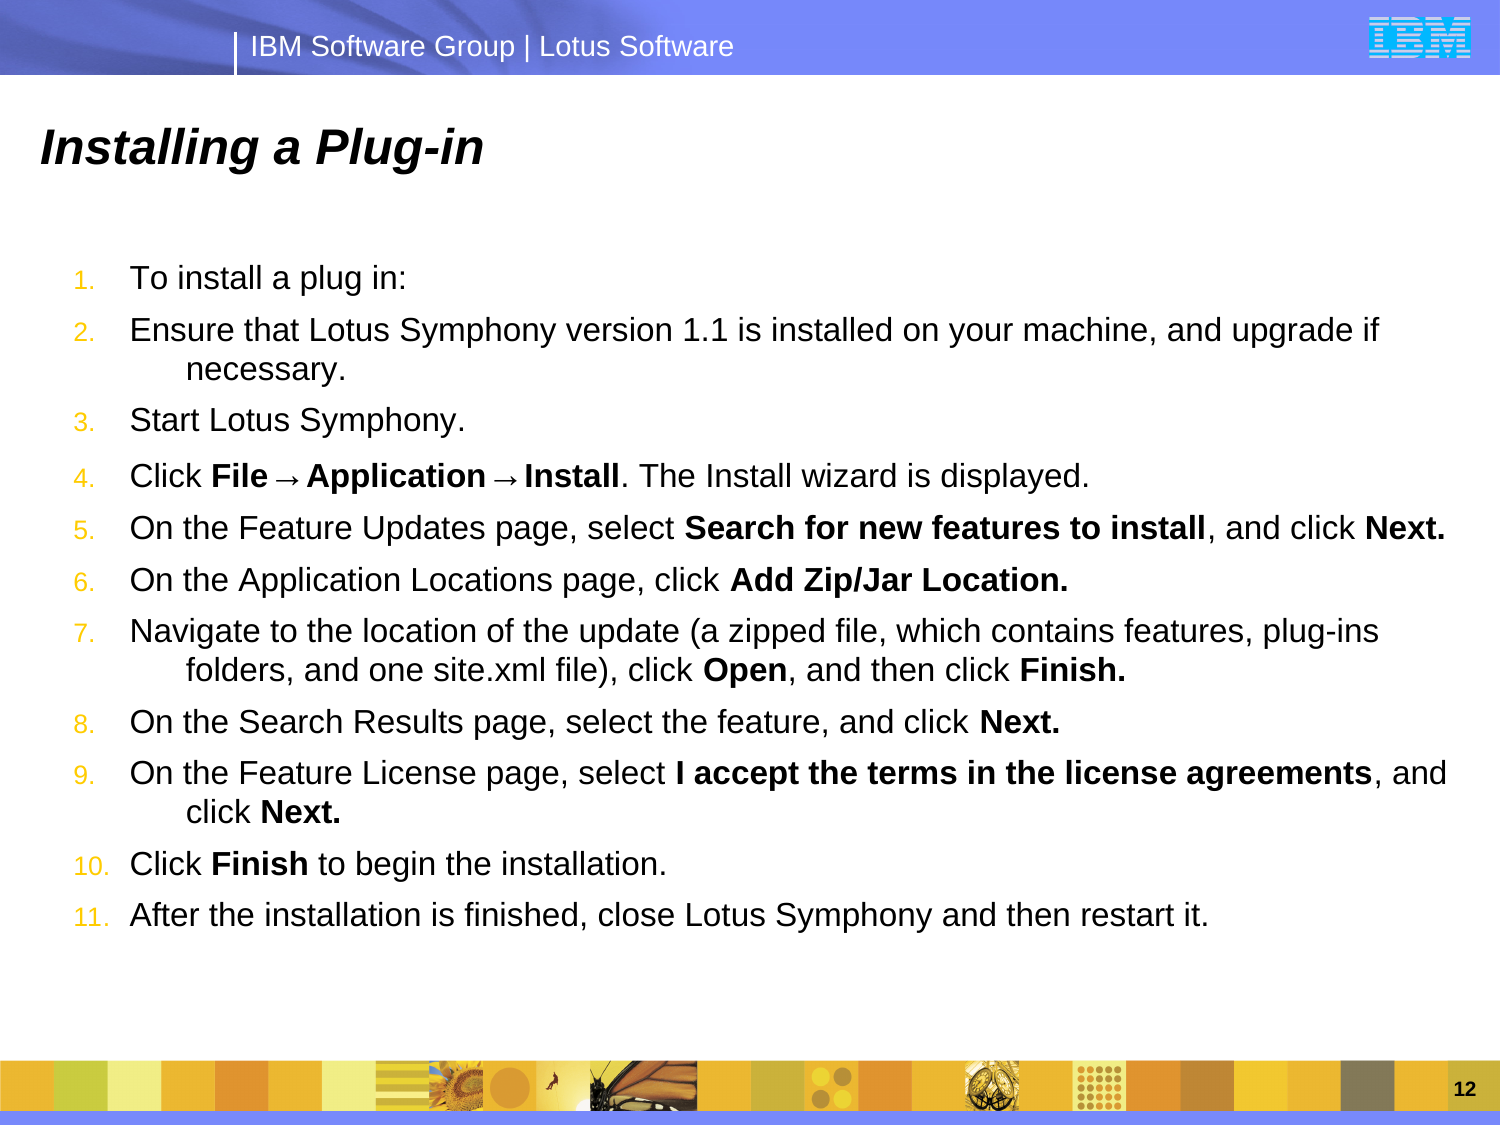

# Installing a Plug-in
To install a plug in:
Ensure that Lotus Symphony version 1.1 is installed on your machine, and upgrade if necessary.
Start Lotus Symphony.
Click File→Application→Install. The Install wizard is displayed.
On the Feature Updates page, select Search for new features to install, and click Next.
On the Application Locations page, click Add Zip/Jar Location.
Navigate to the location of the update (a zipped file, which contains features, plug-ins folders, and one site.xml file), click Open, and then click Finish.
On the Search Results page, select the feature, and click Next.
On the Feature License page, select I accept the terms in the license agreements, and click Next.
Click Finish to begin the installation.
After the installation is finished, close Lotus Symphony and then restart it.
12